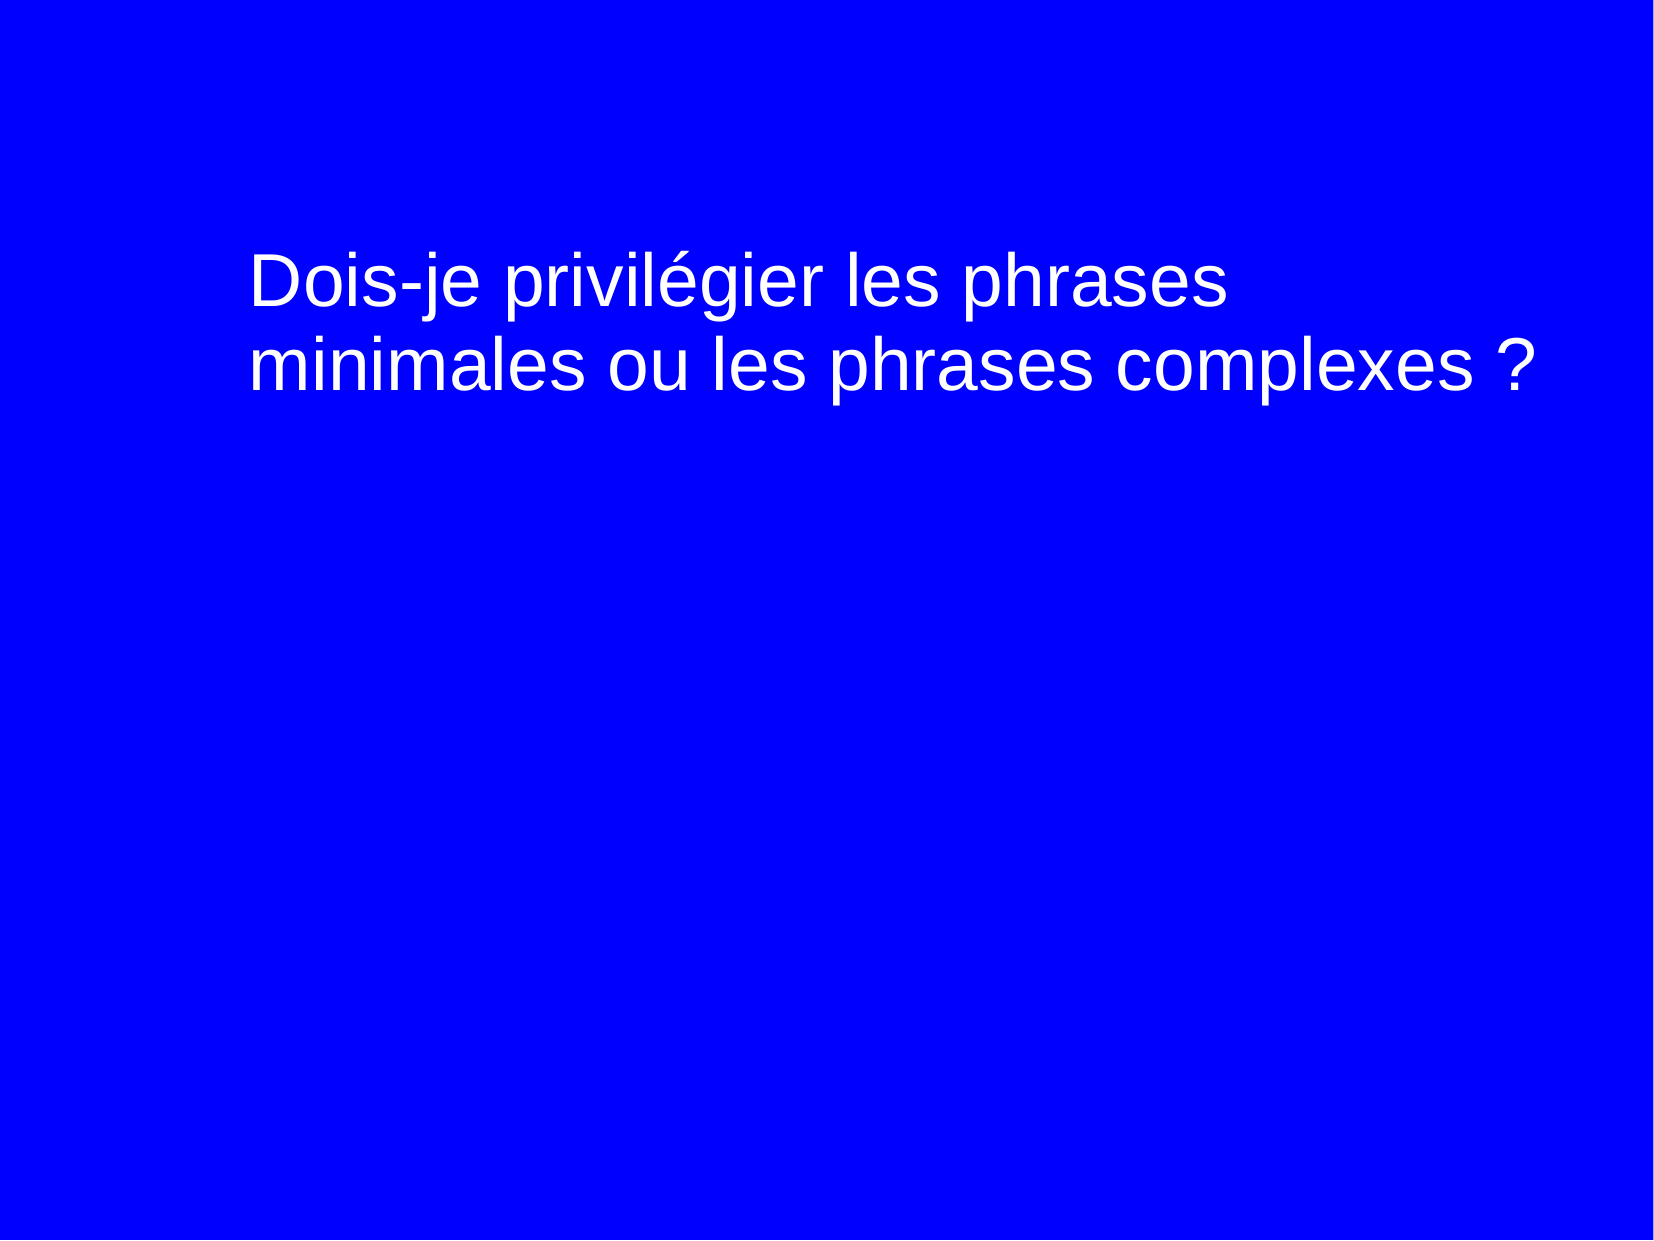

Dois-je privilégier les phrases minimales ou les phrases complexes ?